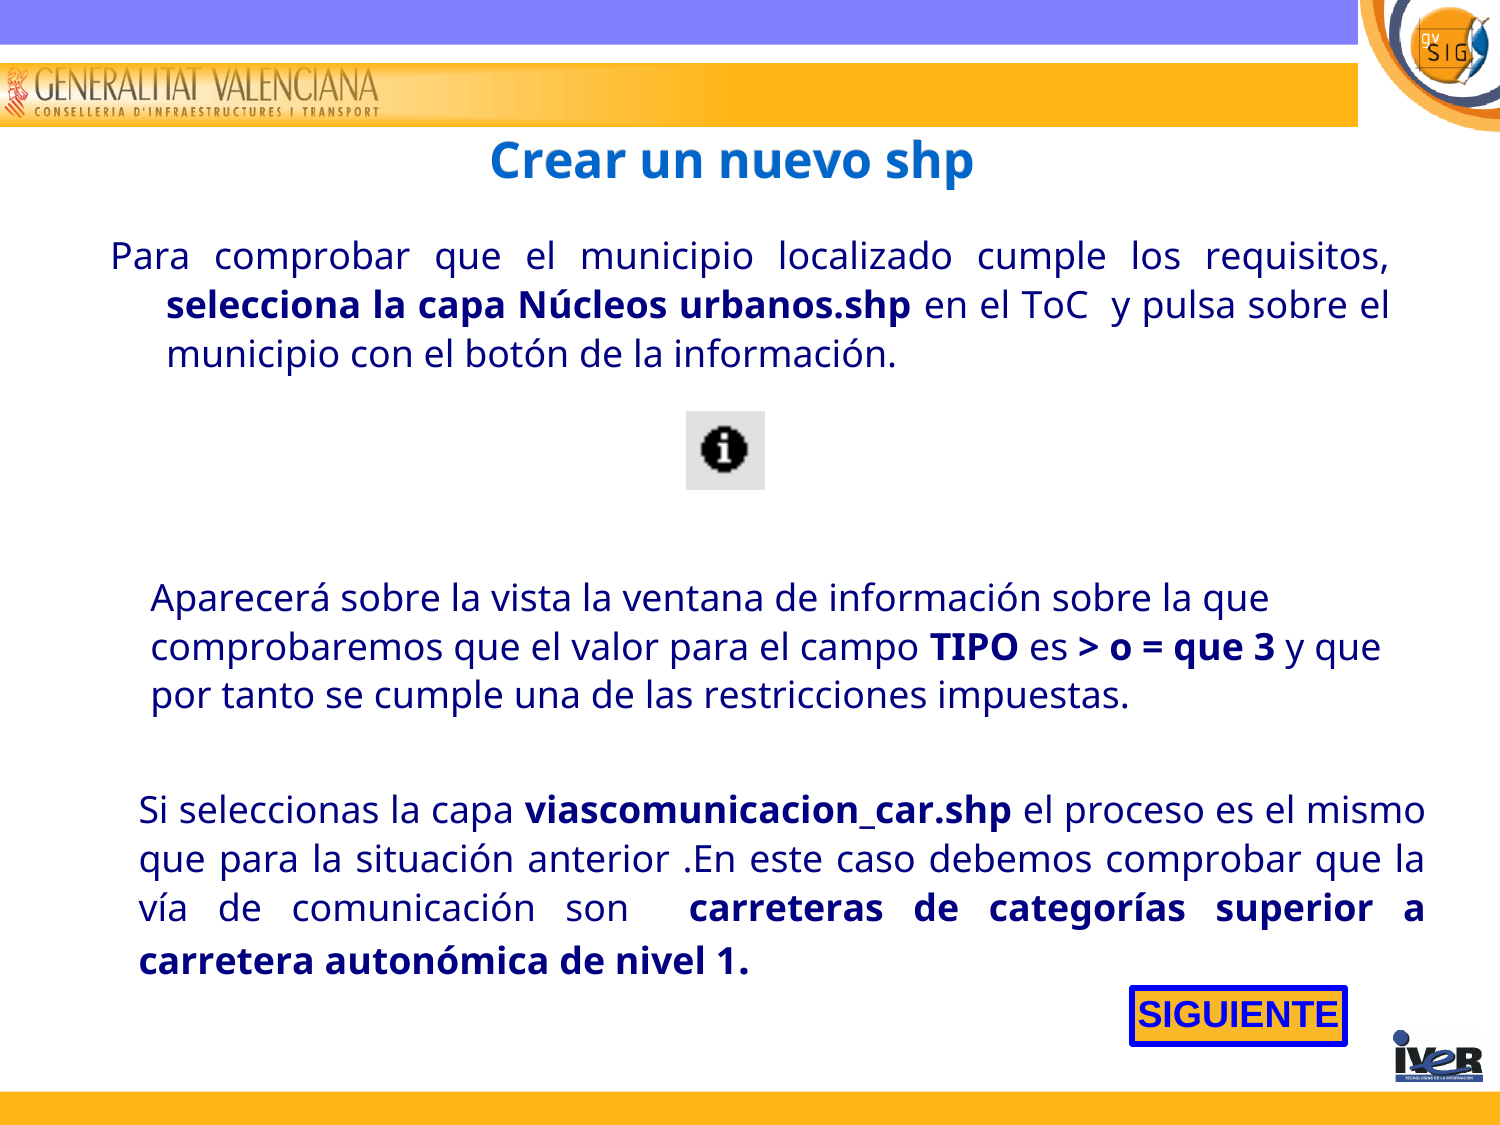

# Crear un nuevo shp
Para comprobar que el municipio localizado cumple los requisitos, selecciona la capa Núcleos urbanos.shp en el ToC y pulsa sobre el municipio con el botón de la información.
Aparecerá sobre la vista la ventana de información sobre la que comprobaremos que el valor para el campo TIPO es > o = que 3 y que por tanto se cumple una de las restricciones impuestas.
Si seleccionas la capa viascomunicacion_car.shp el proceso es el mismo que para la situación anterior .En este caso debemos comprobar que la vía de comunicación son carreteras de categorías superior a carretera autonómica de nivel 1.
SIGUIENTE